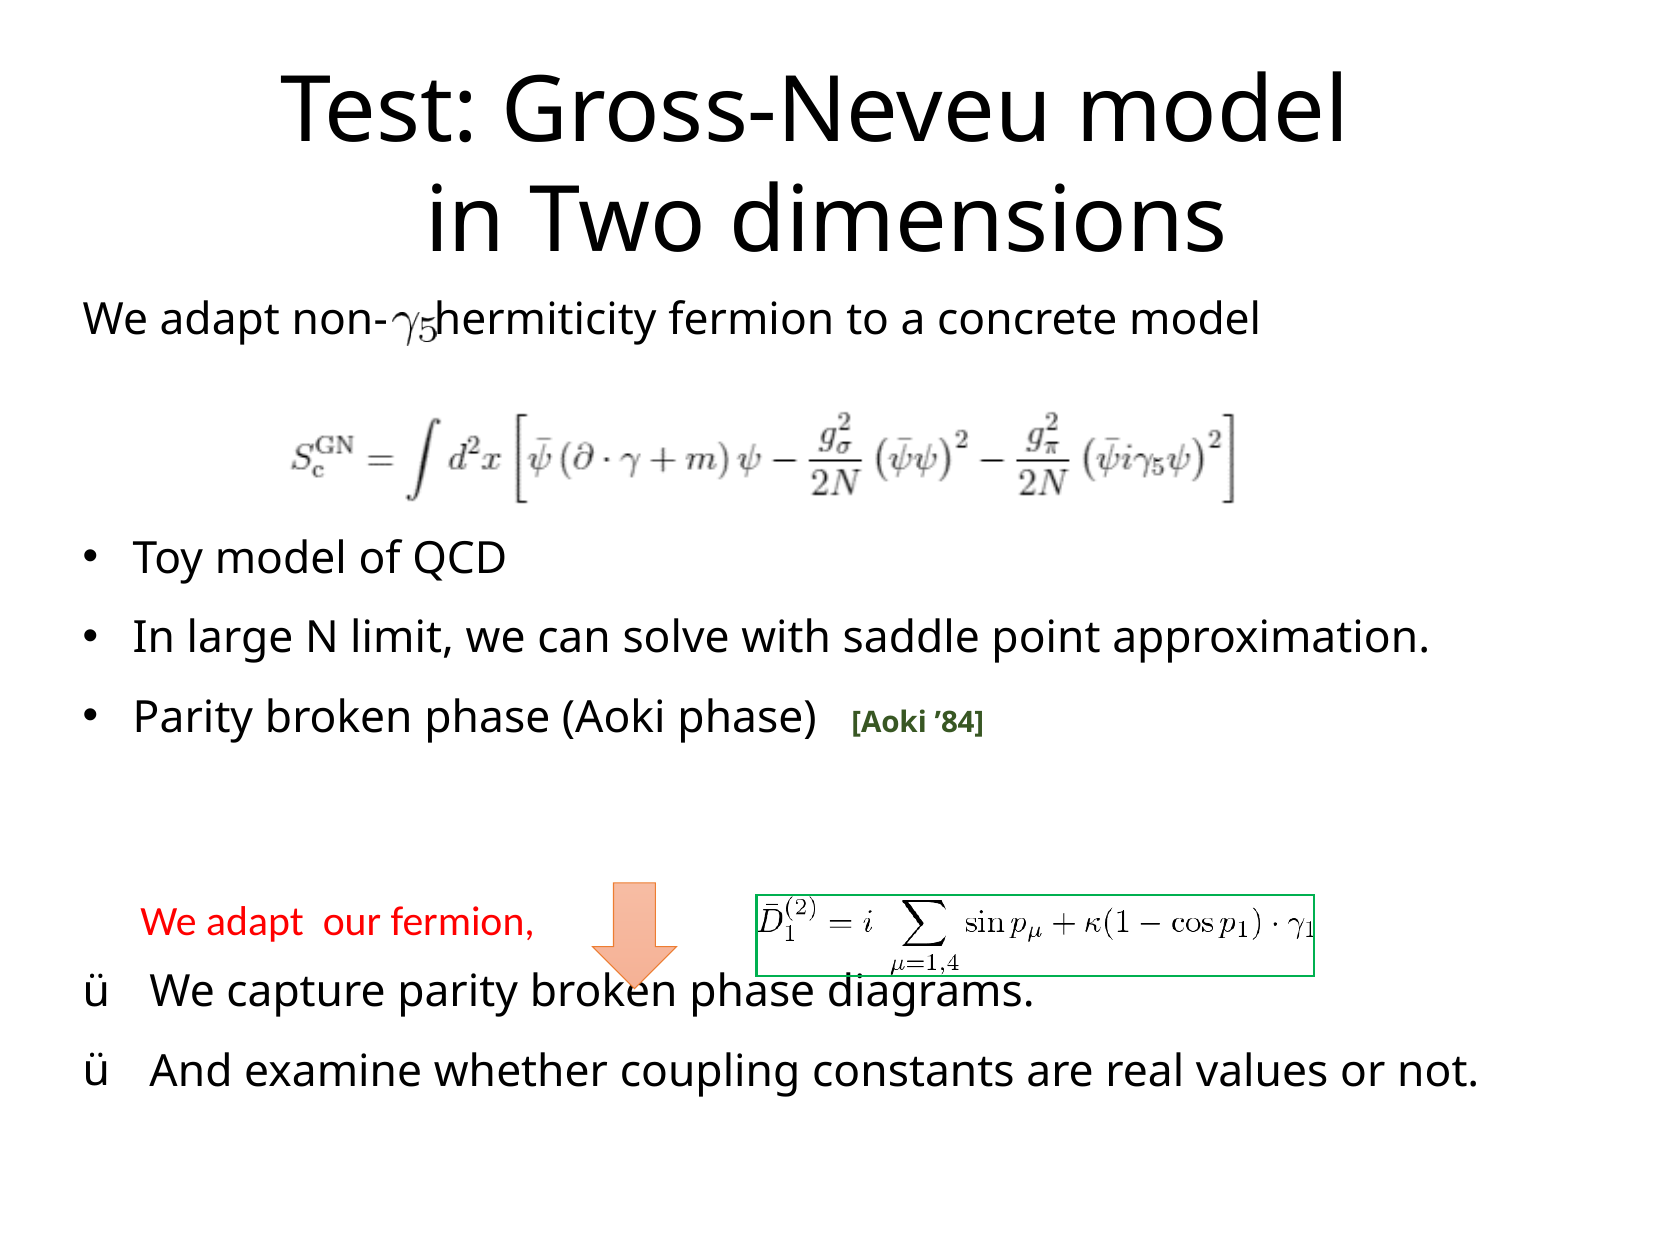

# Test: Gross-Neveu model in Two dimensions
We adapt non- hermiticity fermion to a concrete model
 [Gross et. al. ’79 ]
Toy model of QCD
In large N limit, we can solve with saddle point approximation.
Parity broken phase (Aoki phase) [Aoki ’84]
We capture parity broken phase diagrams.
And examine whether coupling constants are real values or not.
We adapt our fermion,